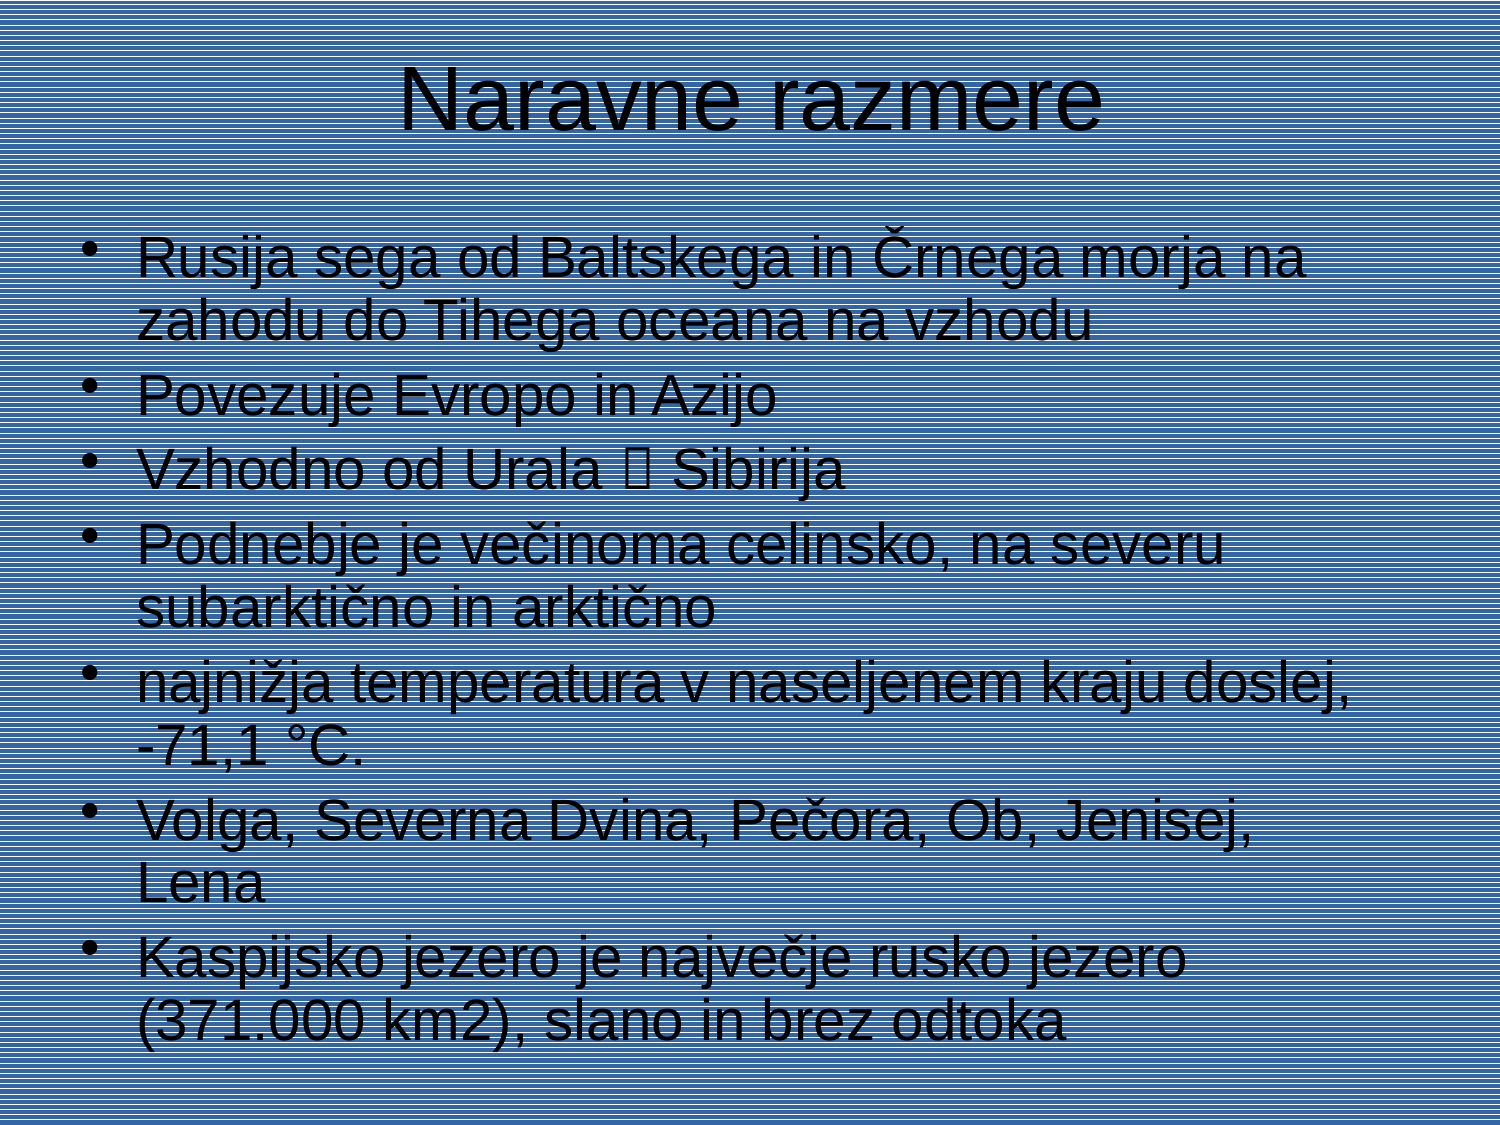

# Naravne razmere
Rusija sega od Baltskega in Črnega morja na zahodu do Tihega oceana na vzhodu
Povezuje Evropo in Azijo
Vzhodno od Urala  Sibirija
Podnebje je večinoma celinsko, na severu subarktično in arktično
najnižja temperatura v naseljenem kraju doslej, -71,1 °C.
Volga, Severna Dvina, Pečora, Ob, Jenisej, Lena
Kaspijsko jezero je največje rusko jezero (371.000 km2), slano in brez odtoka